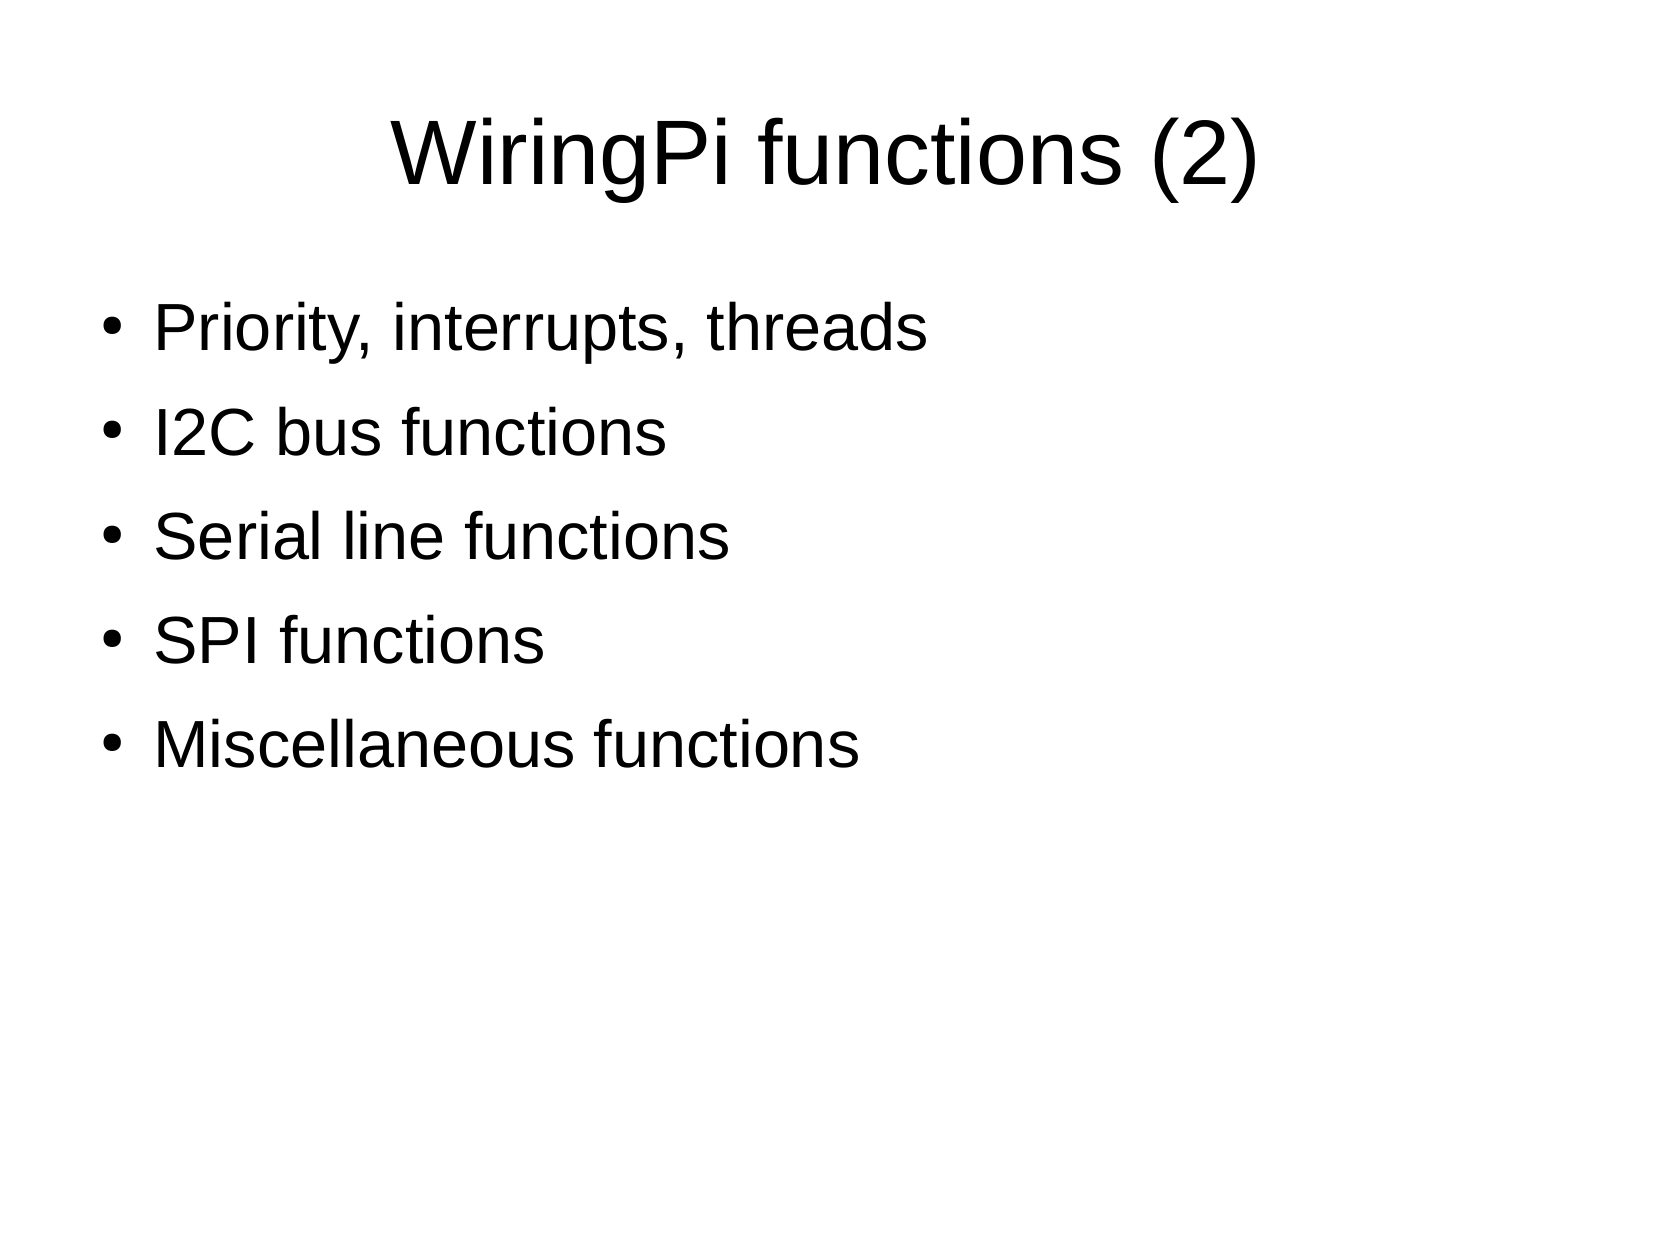

# WiringPi functions (2)
Priority, interrupts, threads
I2C bus functions
Serial line functions
SPI functions
Miscellaneous functions